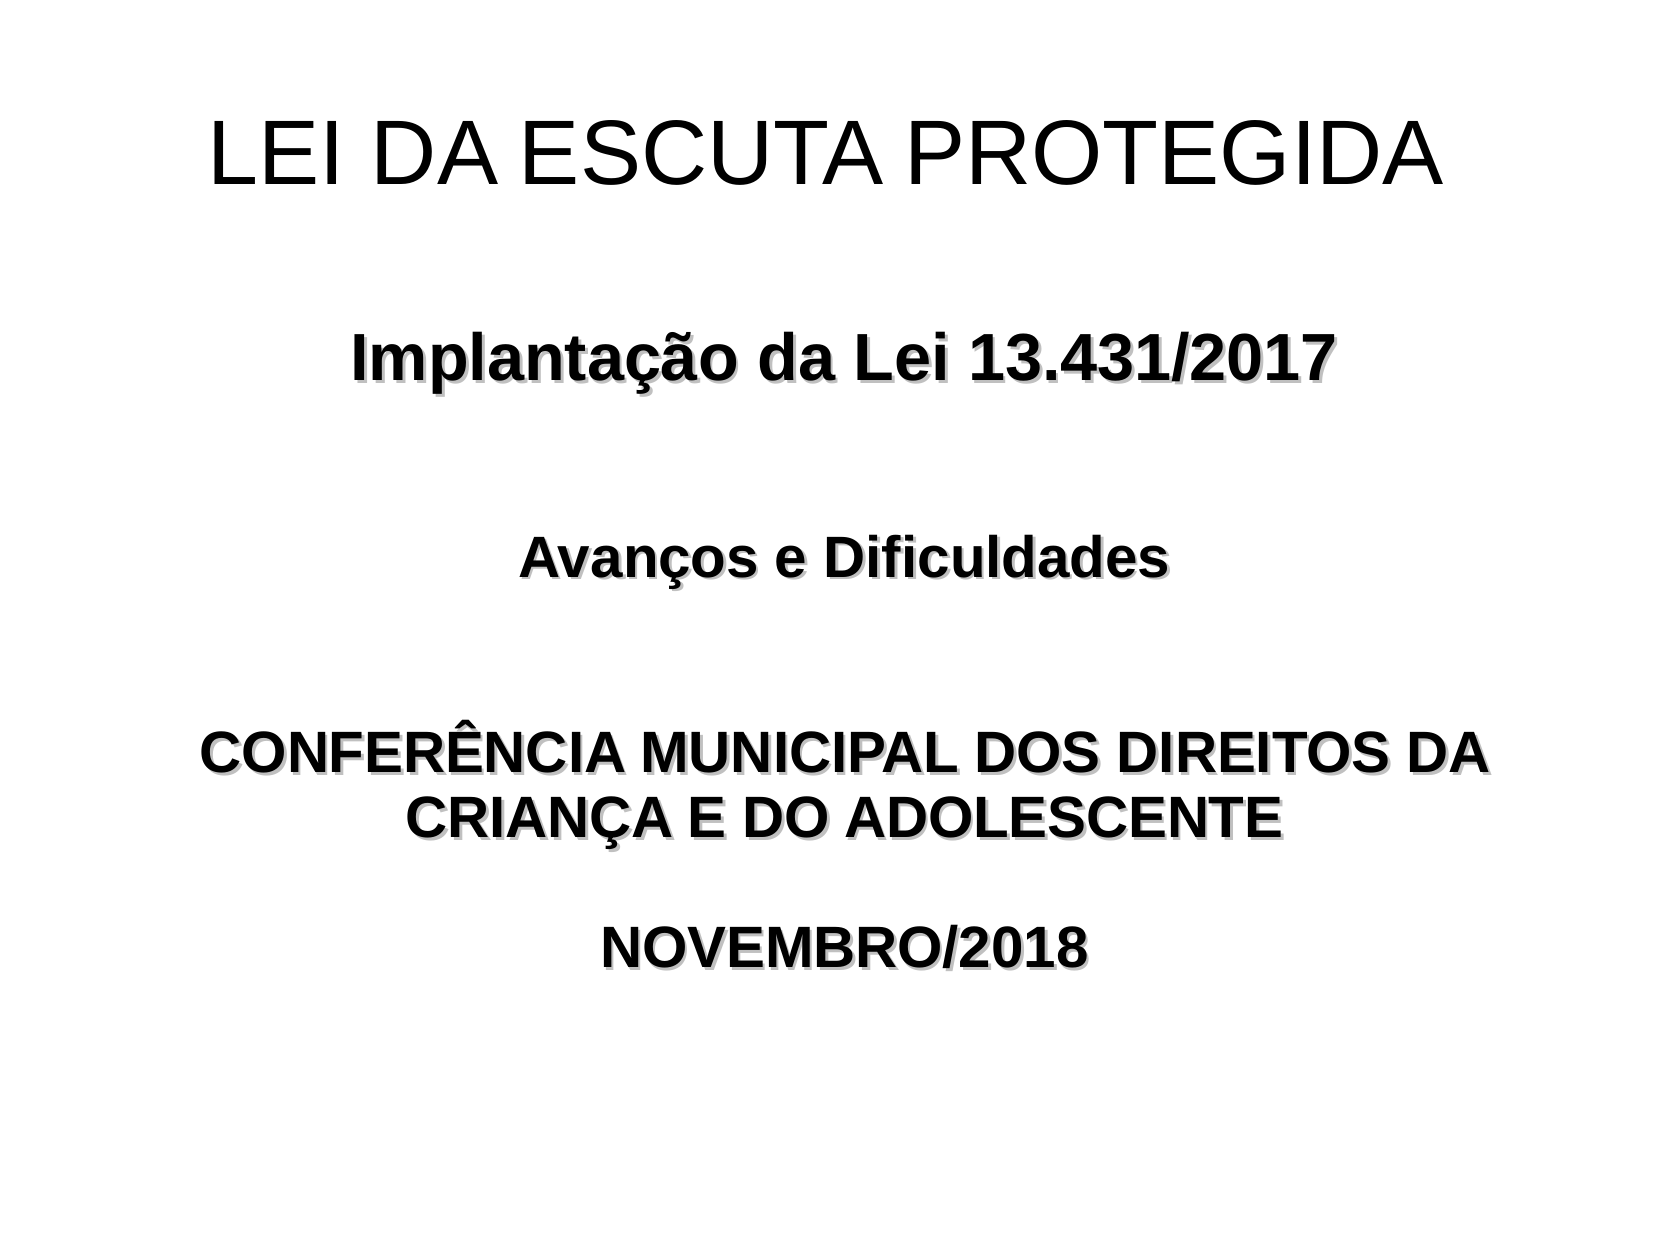

# LEI DA ESCUTA PROTEGIDA
Implantação da Lei 13.431/2017
Avanços e Dificuldades
CONFERÊNCIA MUNICIPAL DOS DIREITOS DA CRIANÇA E DO ADOLESCENTE
NOVEMBRO/2018